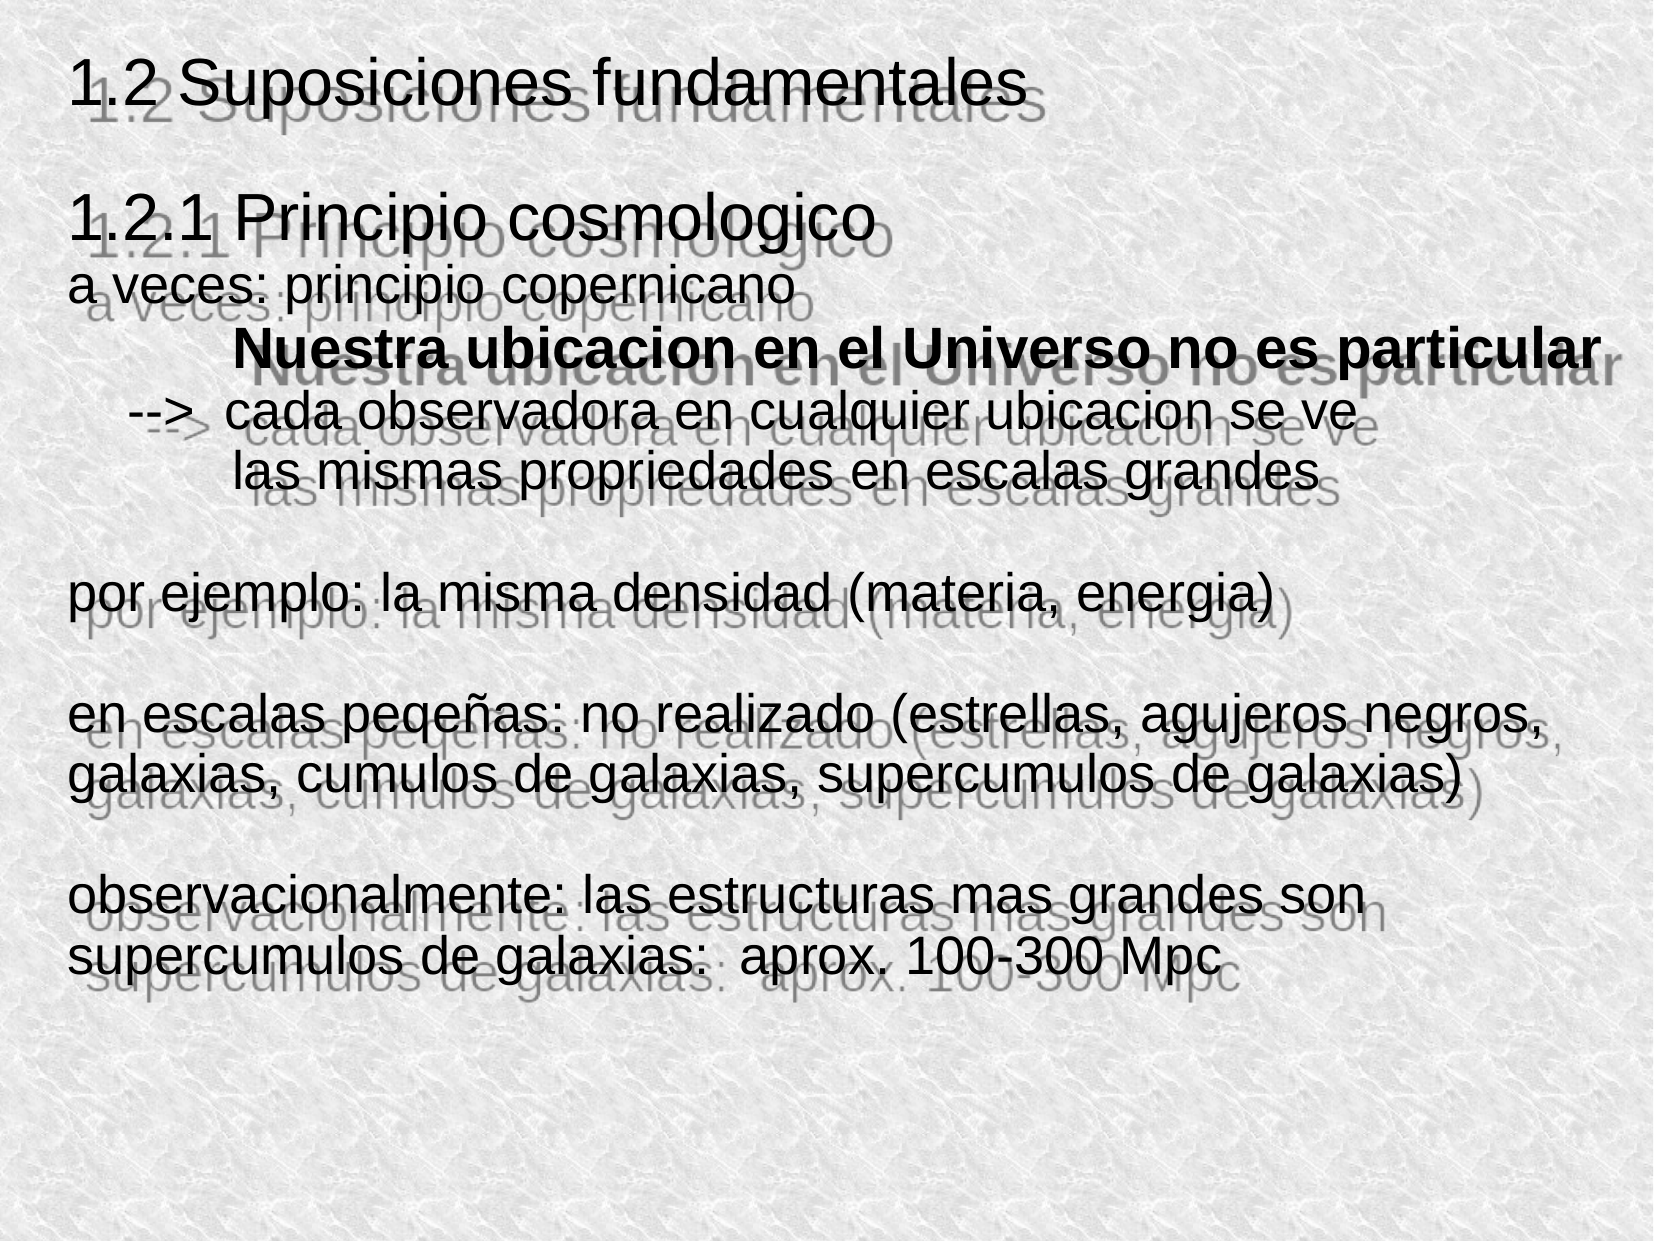

1.2 Suposiciones fundamentales
1.2.1 Principio cosmologico
a veces: principio copernicano
 Nuestra ubicacion en el Universo no es particular
 --> cada observadora en cualquier ubicacion se ve
 las mismas propriedades en escalas grandes
por ejemplo: la misma densidad (materia, energia)
en escalas peqeñas: no realizado (estrellas, agujeros negros,
galaxias, cumulos de galaxias, supercumulos de galaxias)
observacionalmente: las estructuras mas grandes son
supercumulos de galaxias: aprox. 100-300 Mpc